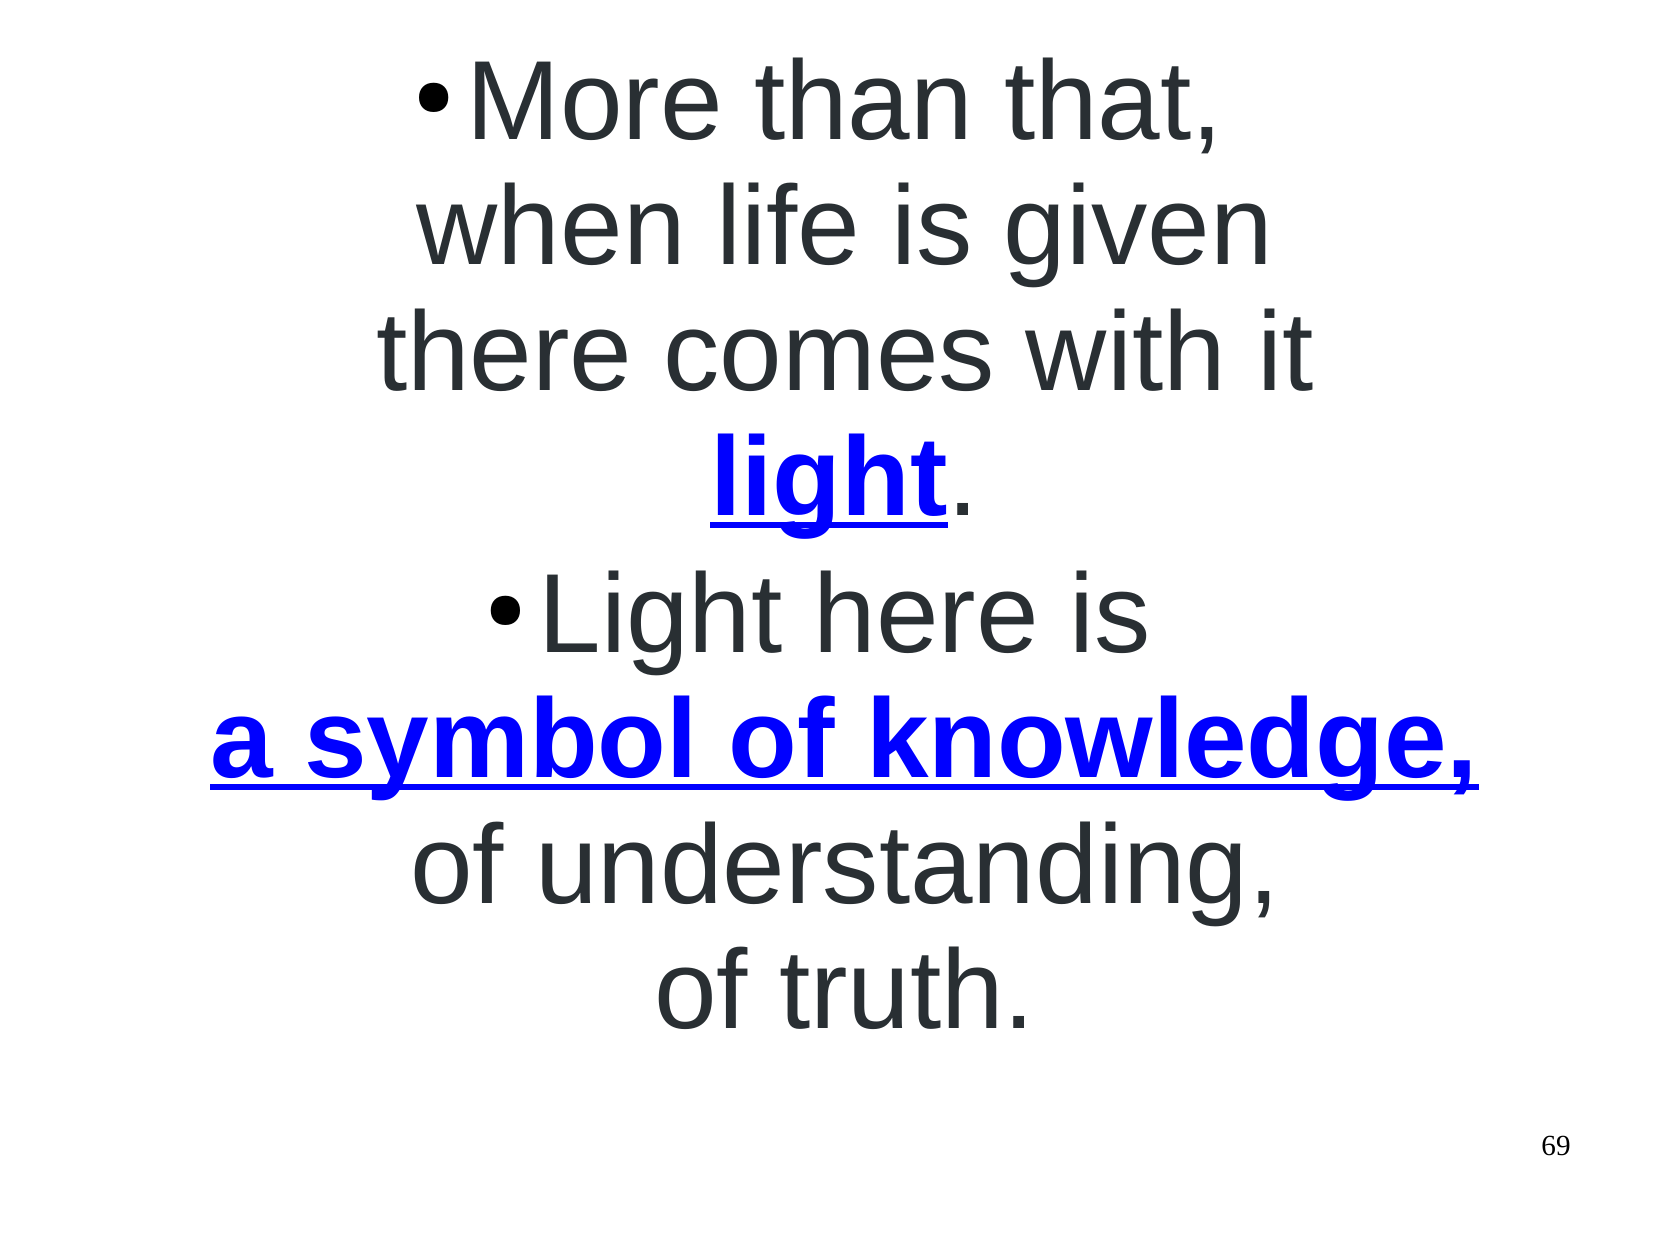

# More than that, when life is given there comes with it light.
Light here is
a symbol of knowledge,
of understanding,
of truth.
69